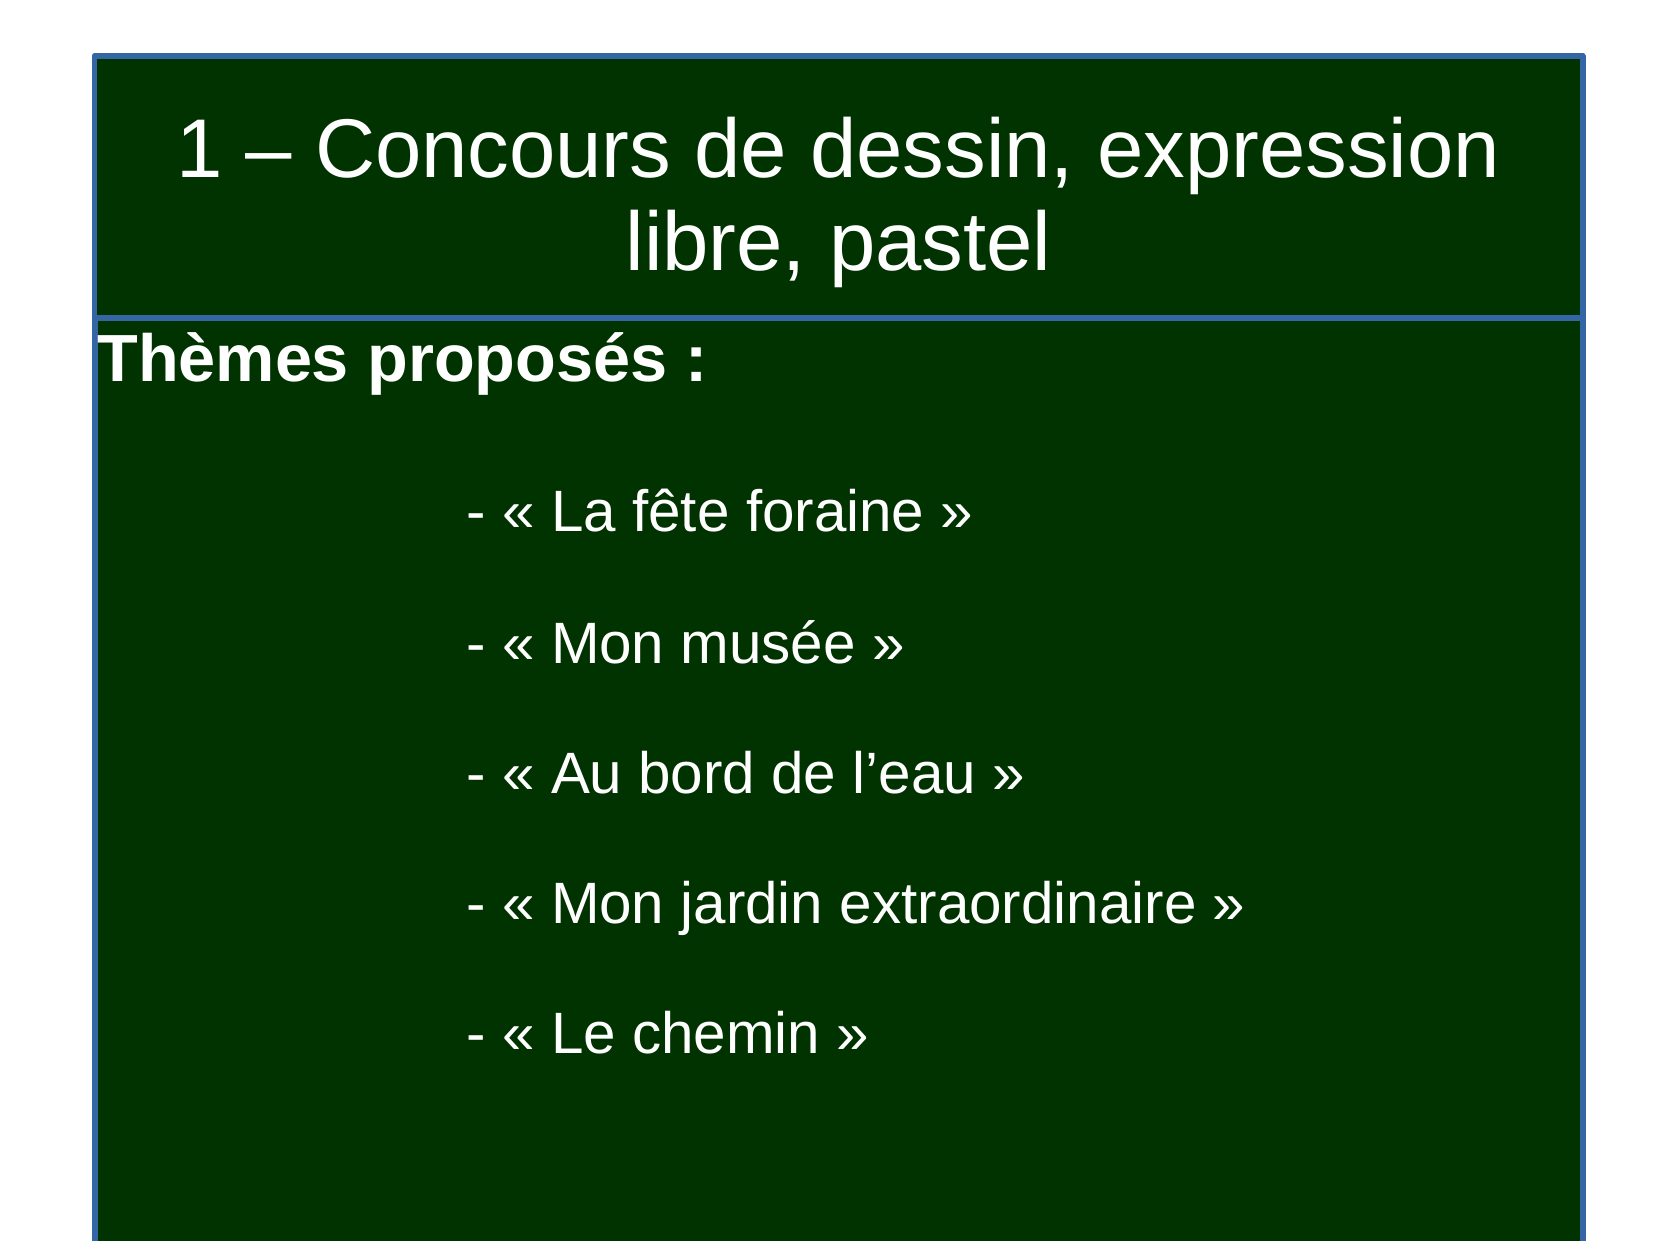

# 1 – Concours de dessin, expression libre, pastel
Thèmes proposés :
					- « La fête foraine »
					- « Mon musée »
					- « Au bord de l’eau »
					- « Mon jardin extraordinaire »
					- « Le chemin »